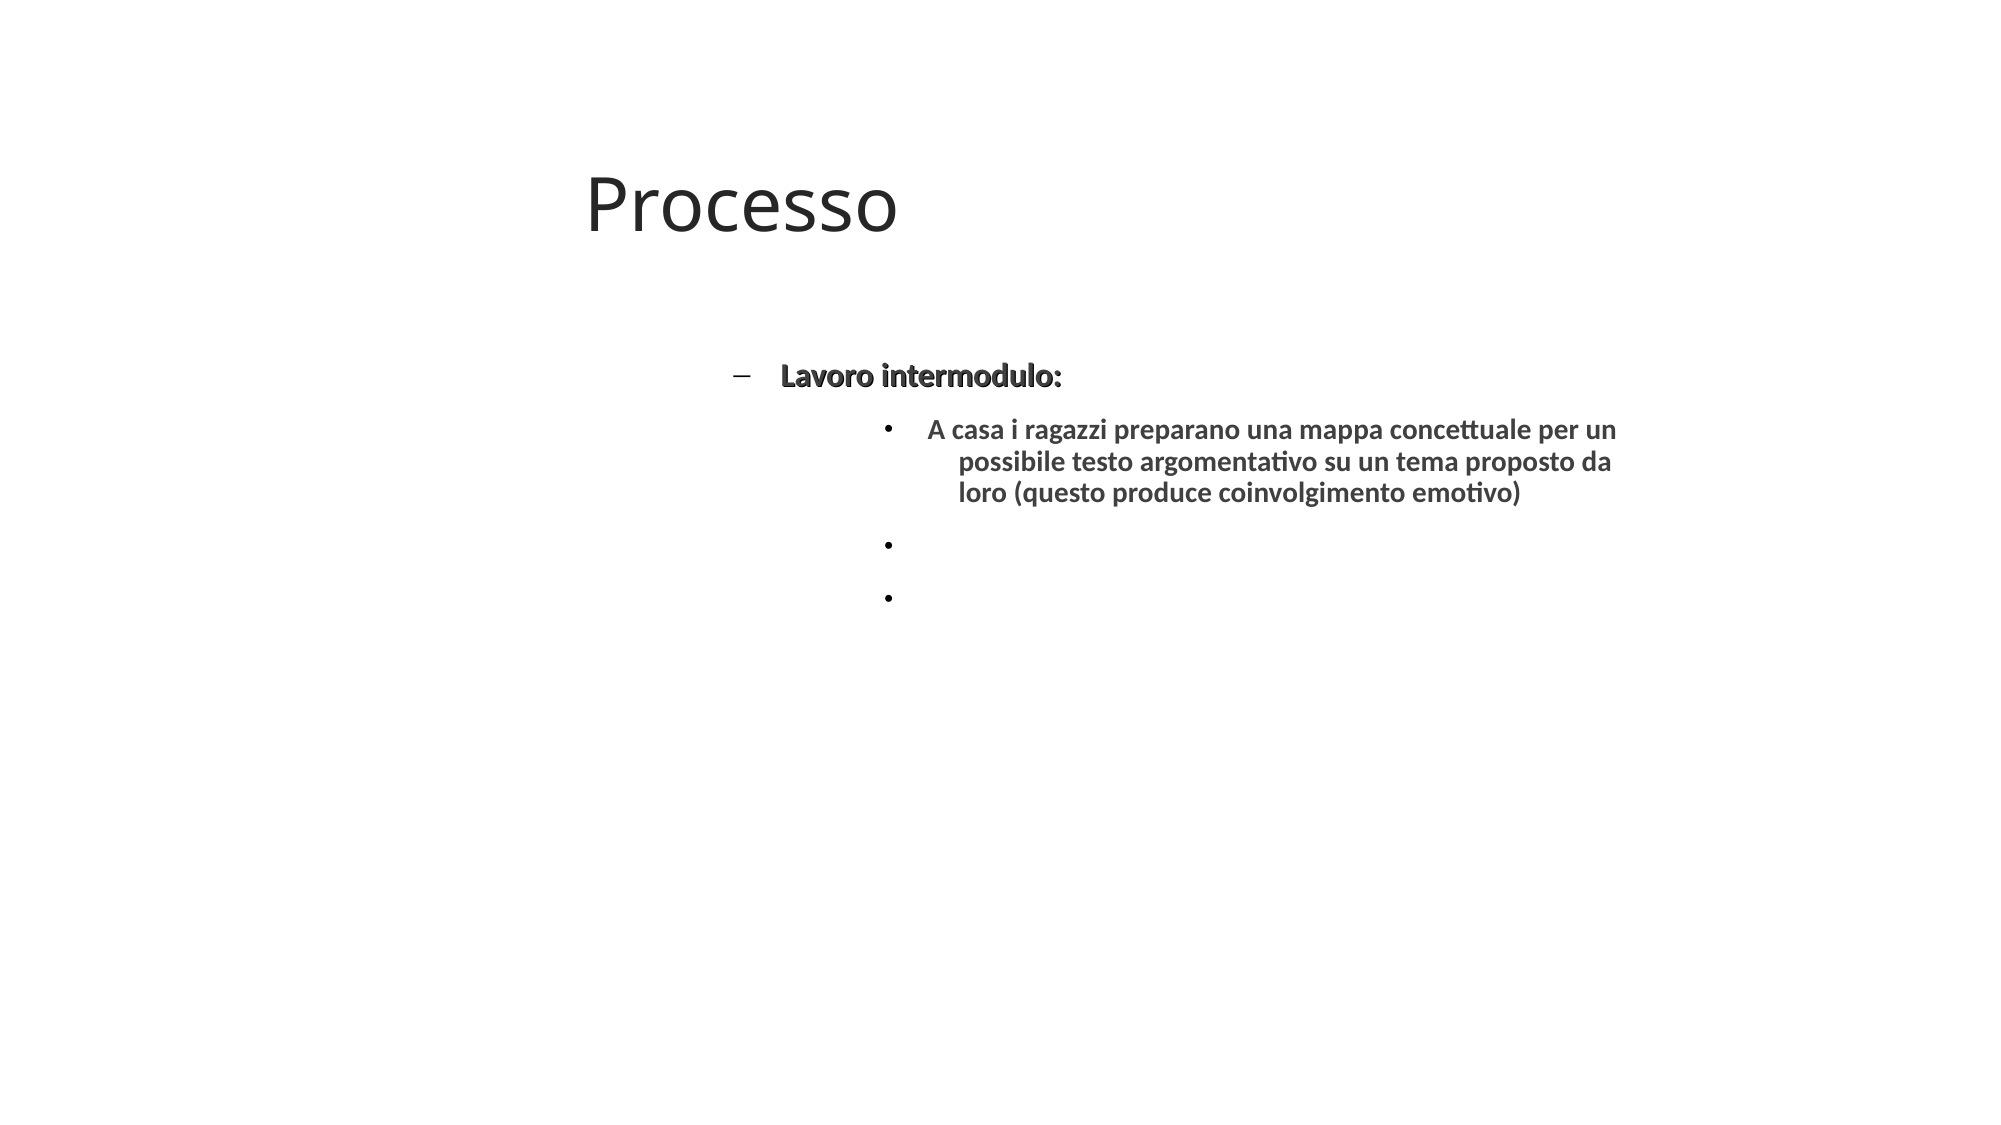

# Processo
Lavoro intermodulo:
 A casa i ragazzi preparano una mappa concettuale per un possibile testo argomentativo su un tema proposto da loro (questo produce coinvolgimento emotivo)